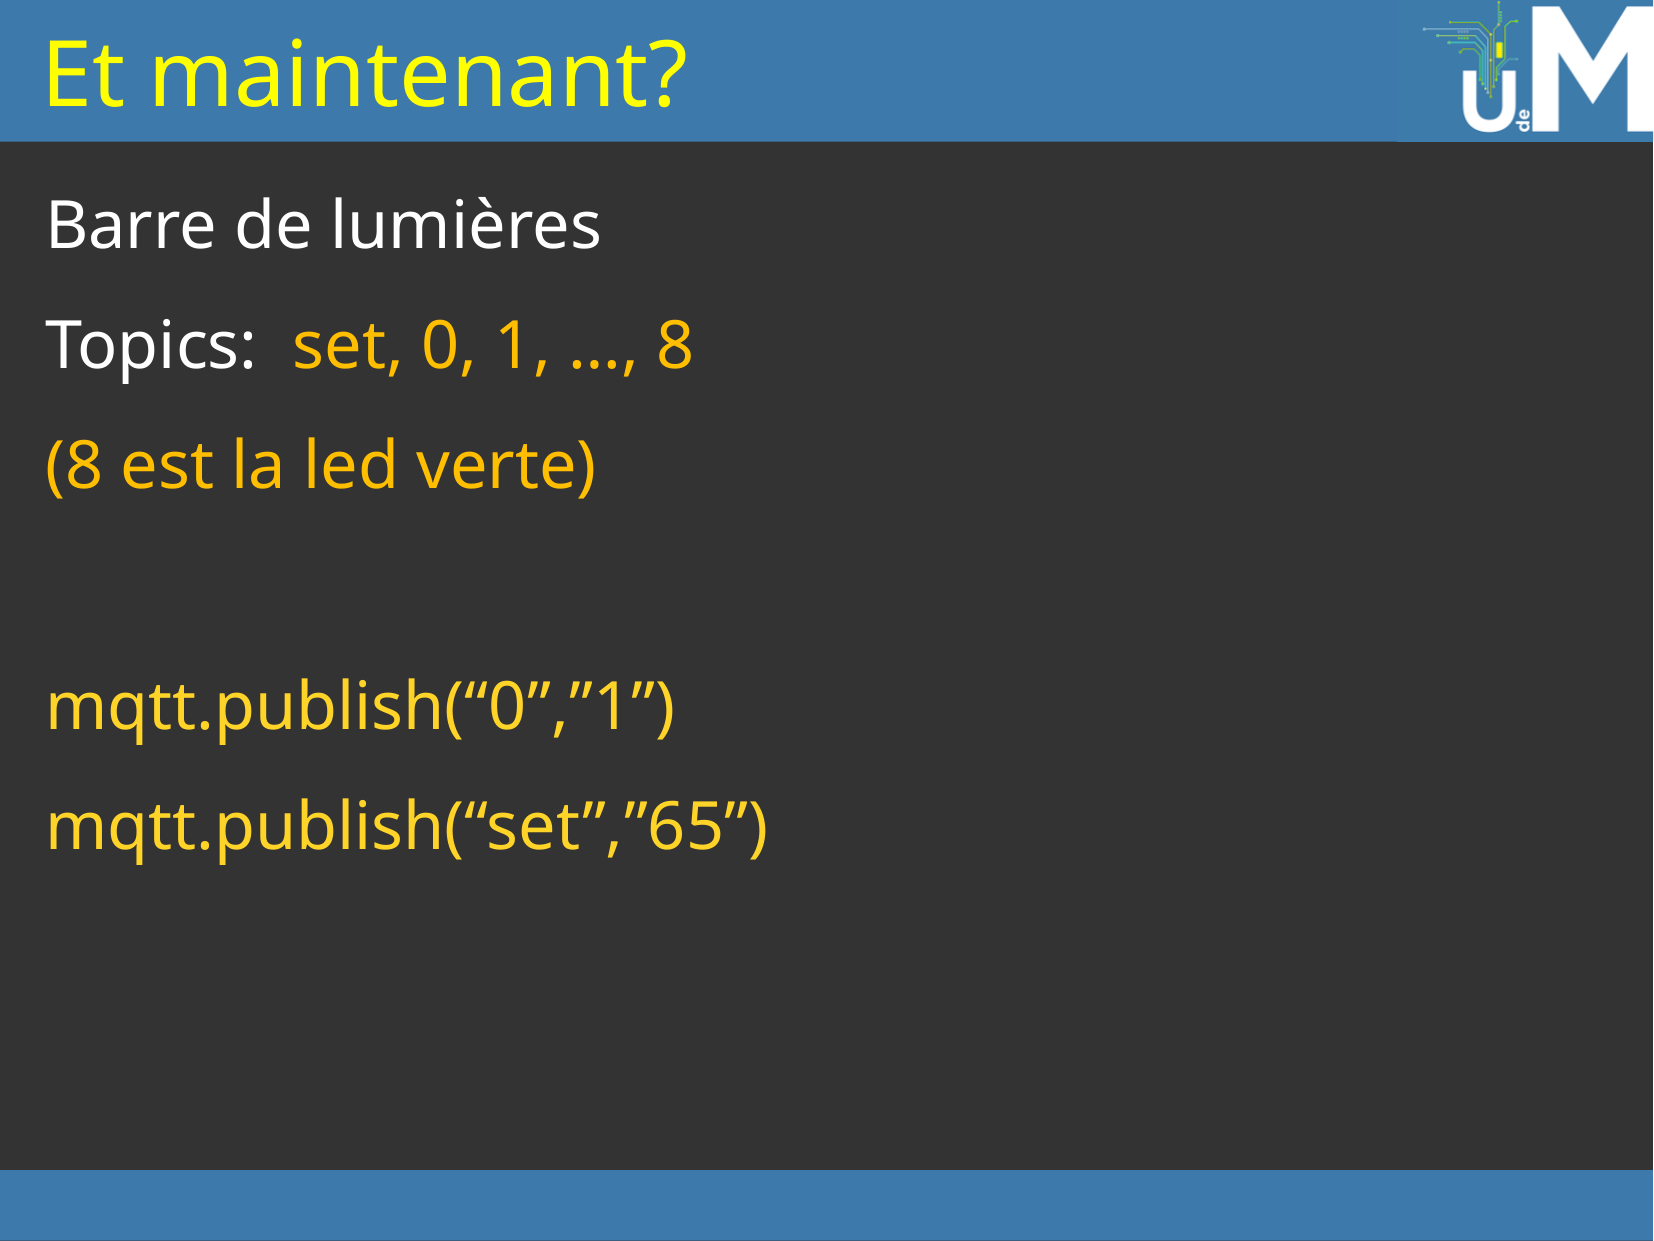

# Et maintenant?
Barre de lumières
Topics: set, 0, 1, …, 8
(8 est la led verte)
mqtt.publish(“0”,”1”)
mqtt.publish(“set”,”65”)